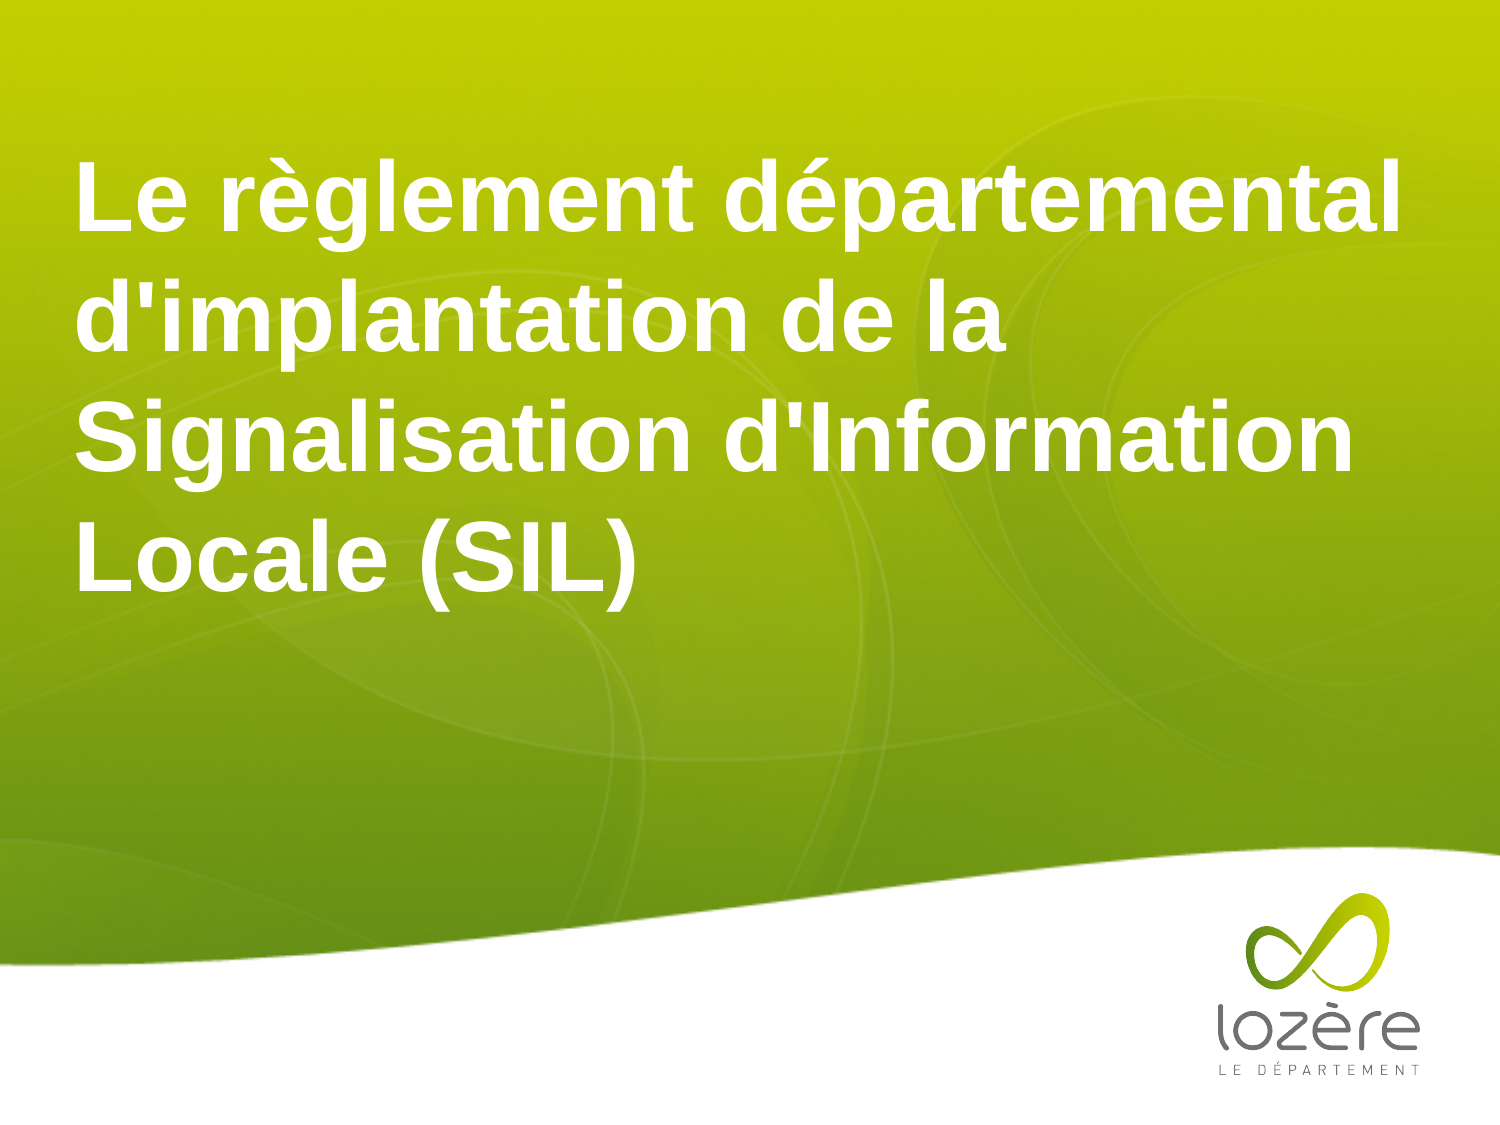

Le règlement départemental d'implantation de la
Signalisation d'Information Locale (SIL)